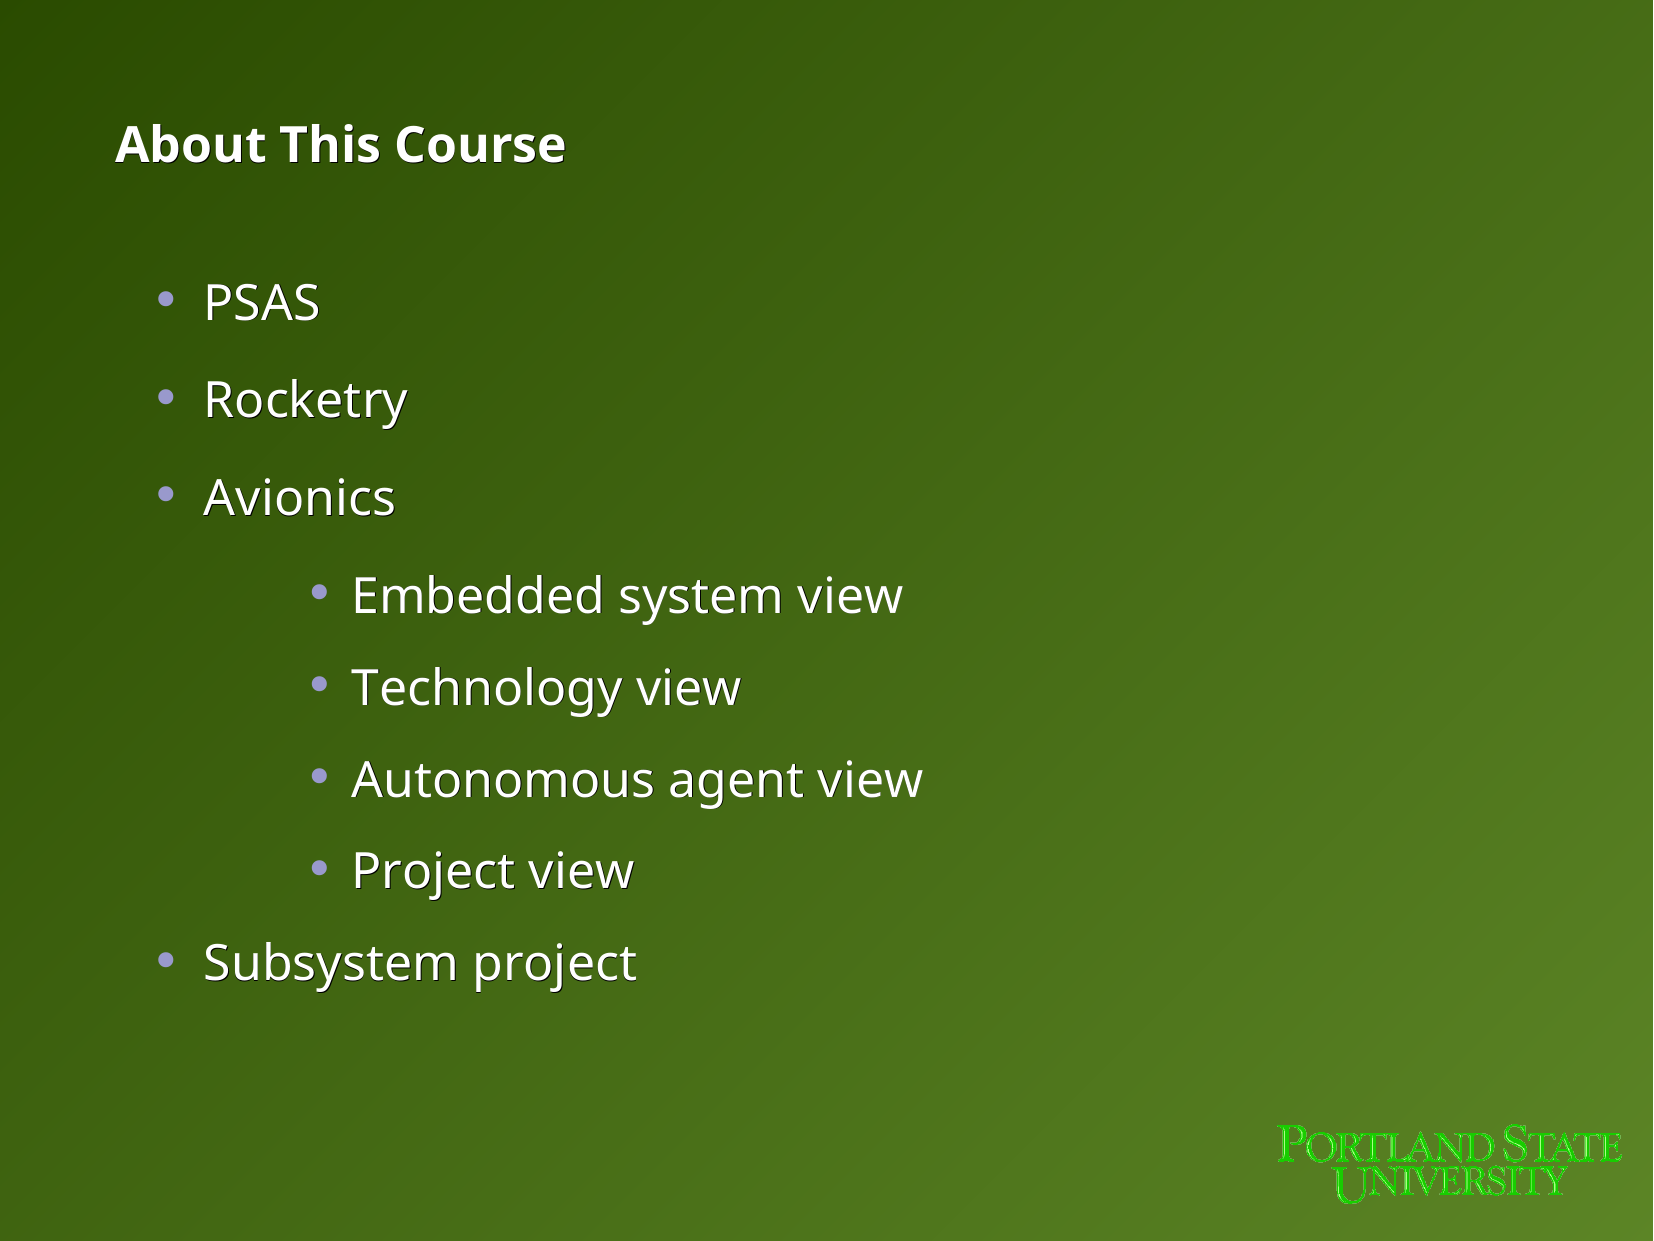

# About This Course
PSAS
Rocketry
Avionics
Embedded system view
Technology view
Autonomous agent view
Project view
Subsystem project